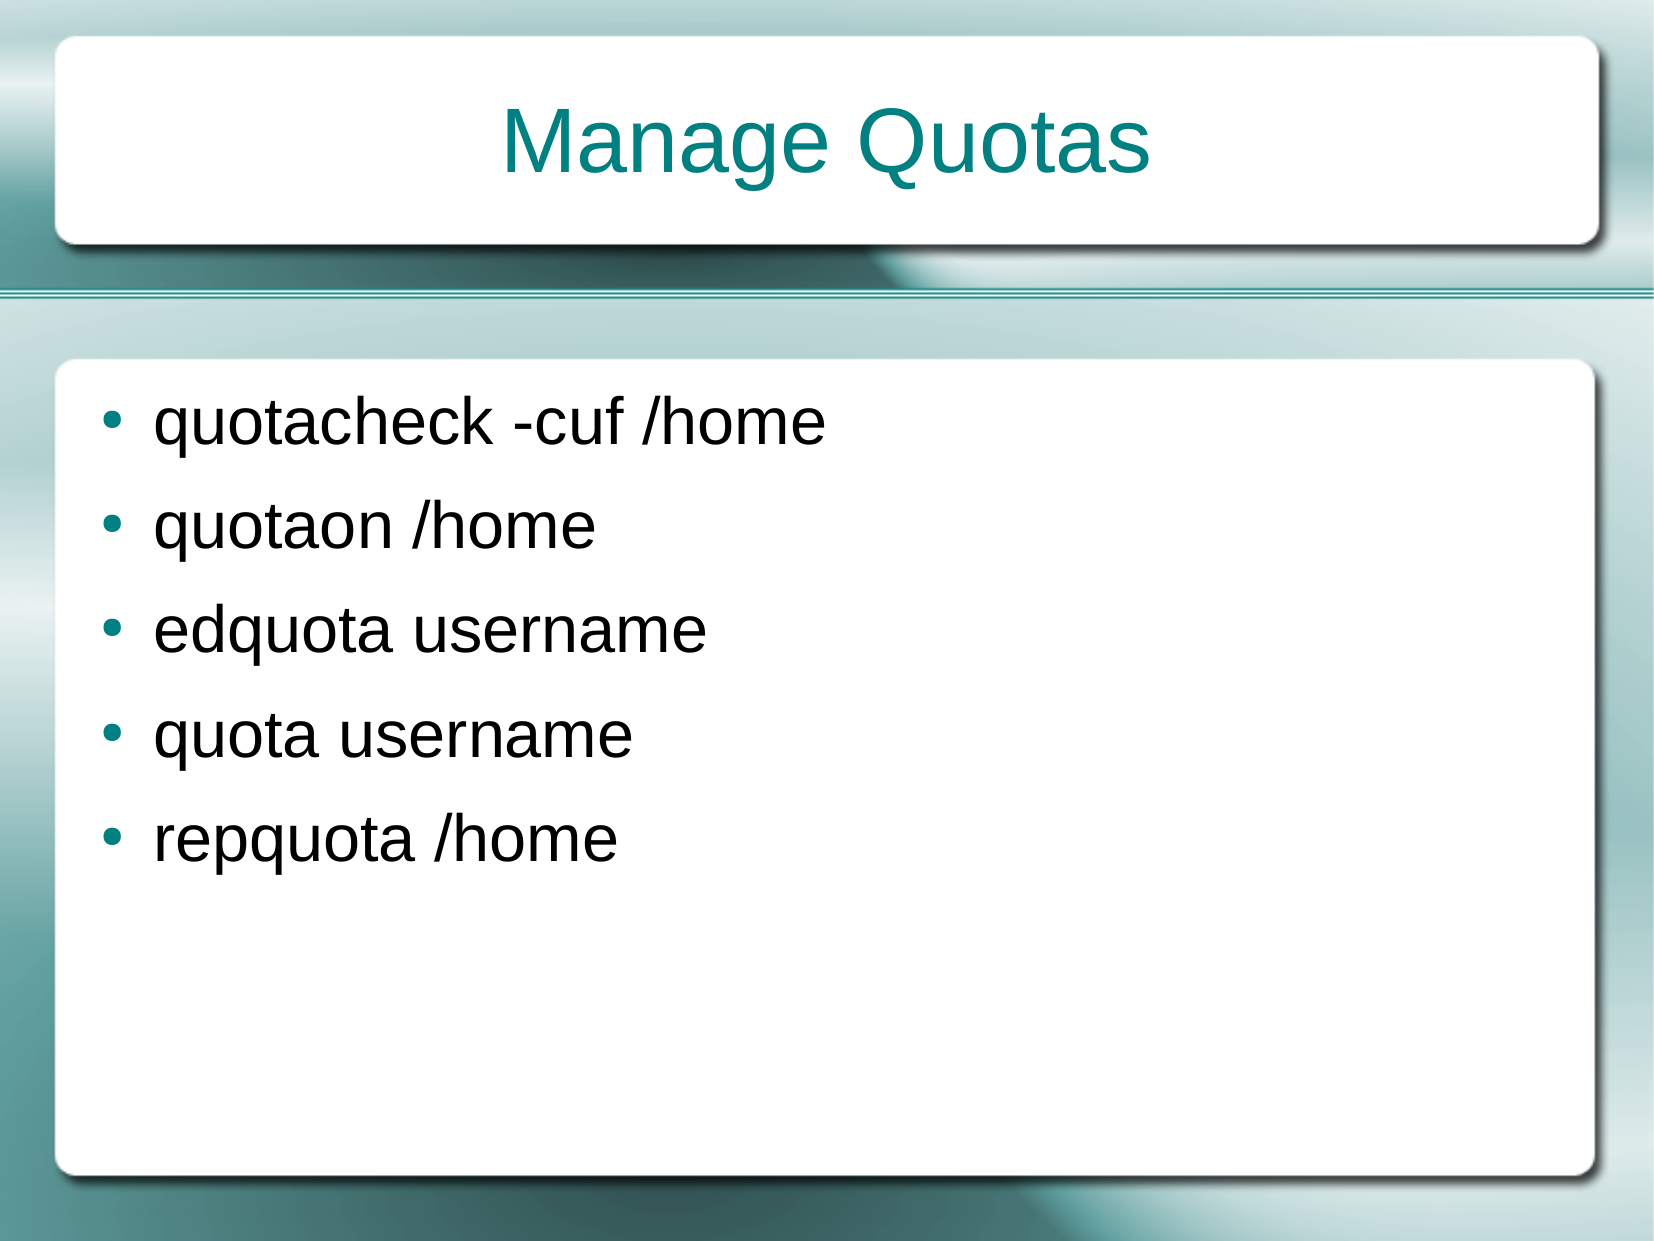

# Manage Quotas
quotacheck -cuf /home
quotaon /home
edquota username
quota username
repquota /home